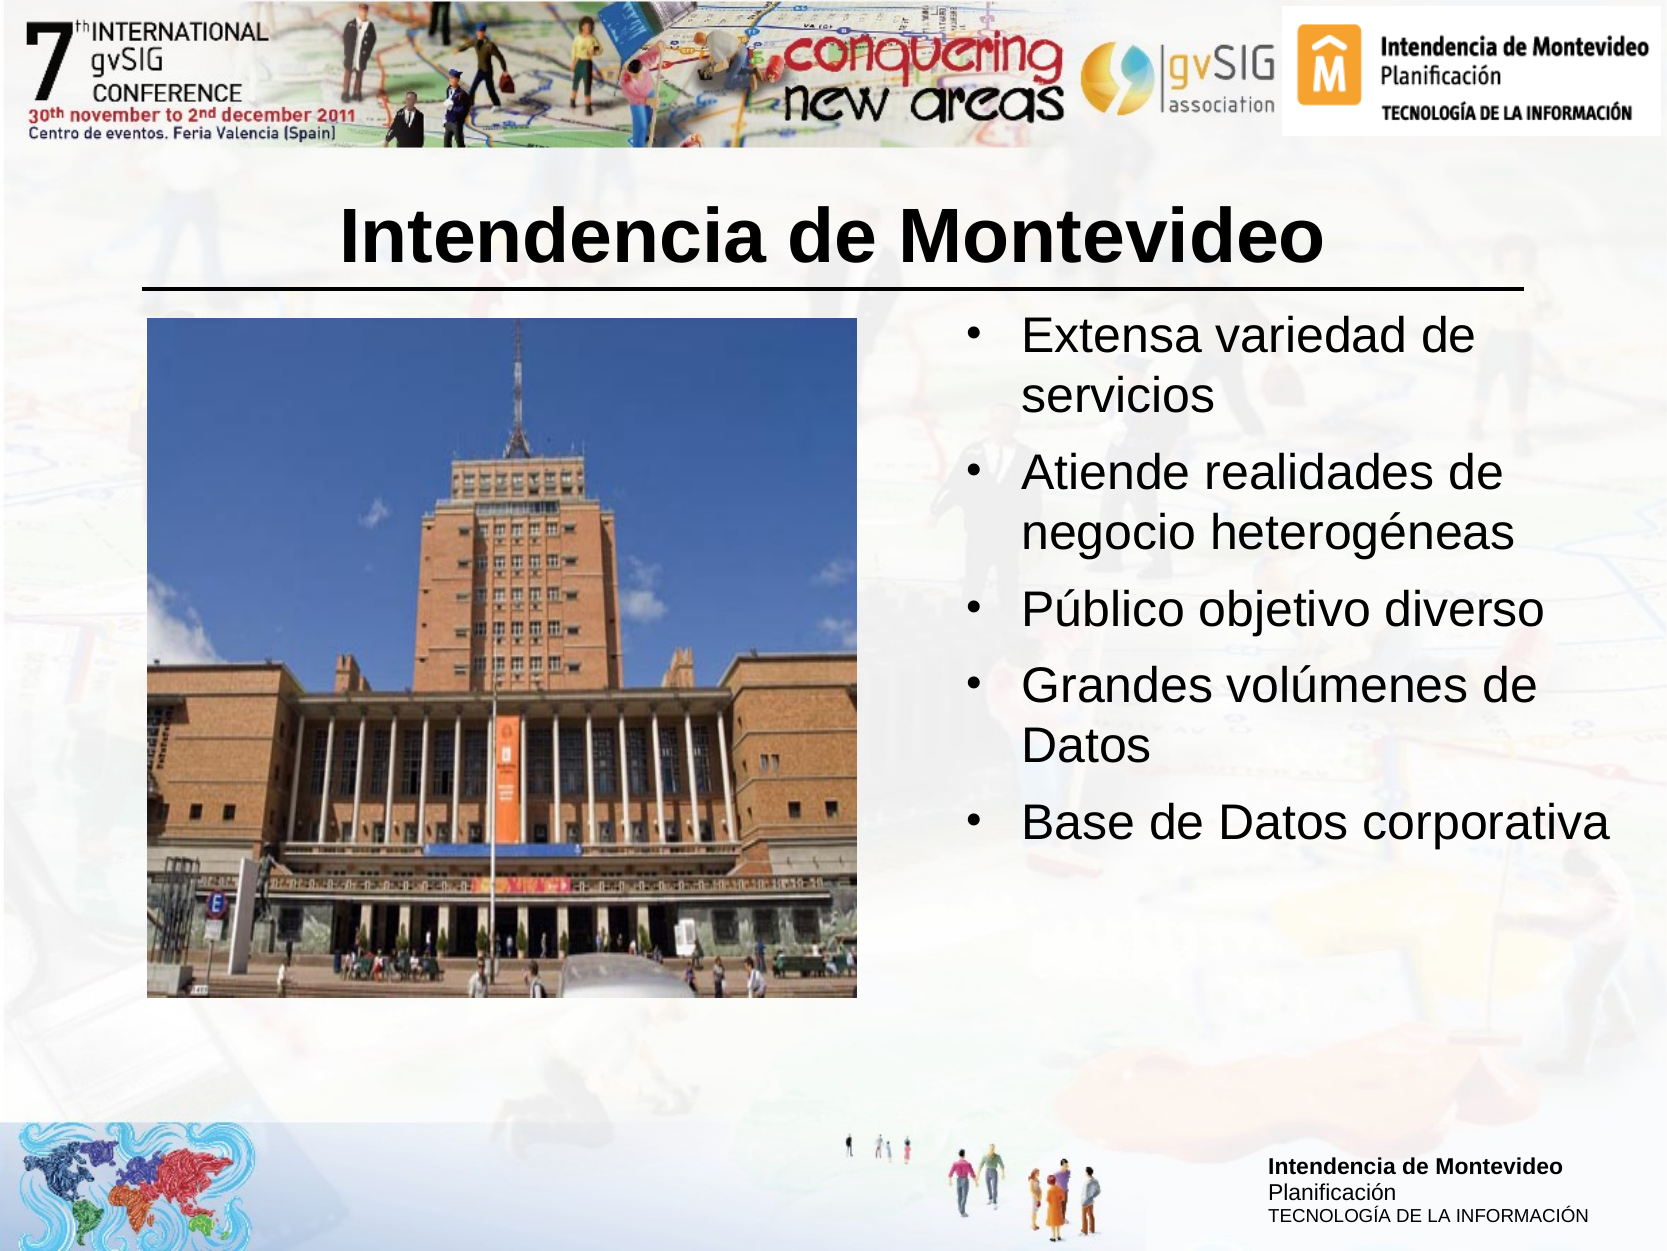

# Intendencia de Montevideo
Extensa variedad de servicios
Atiende realidades de negocio heterogéneas
Público objetivo diverso
Grandes volúmenes de Datos
Base de Datos corporativa